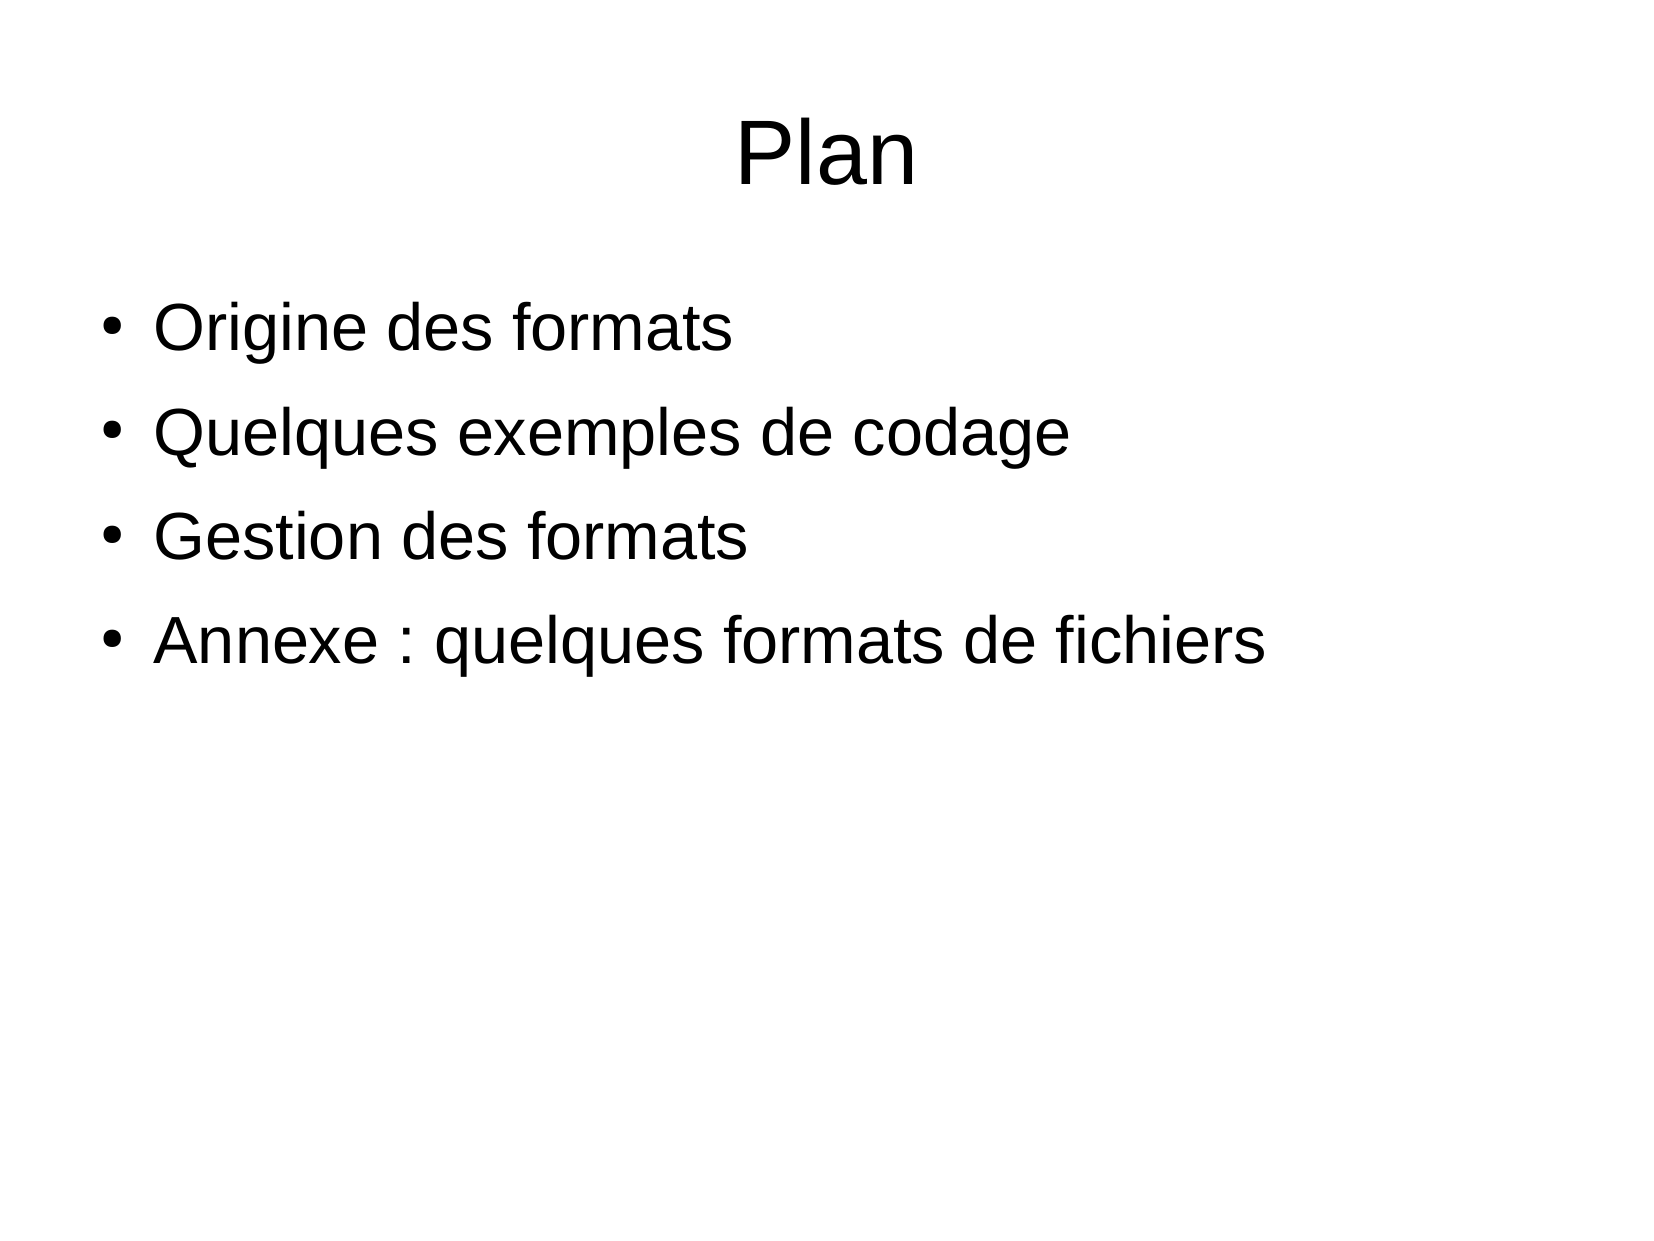

# Plan
Origine des formats
Quelques exemples de codage
Gestion des formats
Annexe : quelques formats de fichiers